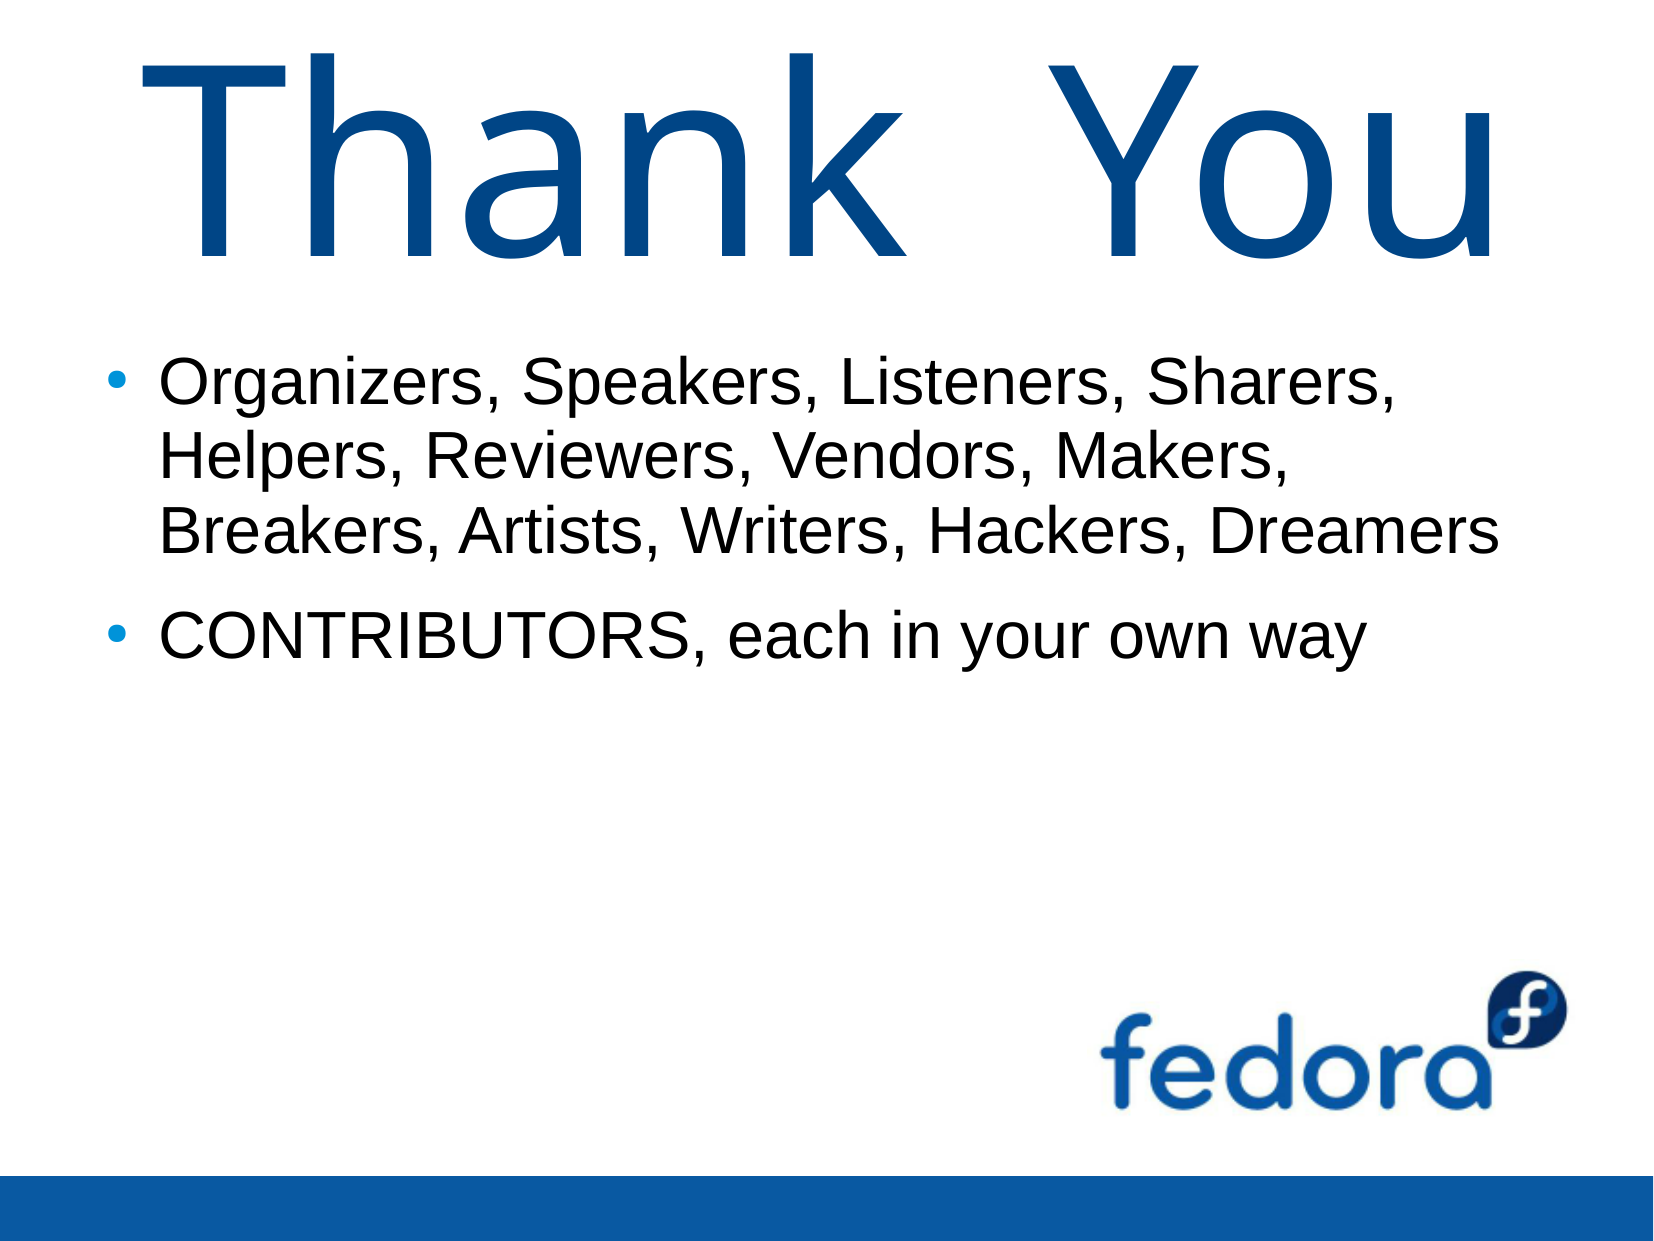

# Thank You
Organizers, Speakers, Listeners, Sharers, Helpers, Reviewers, Vendors, Makers, Breakers, Artists, Writers, Hackers, Dreamers
CONTRIBUTORS, each in your own way